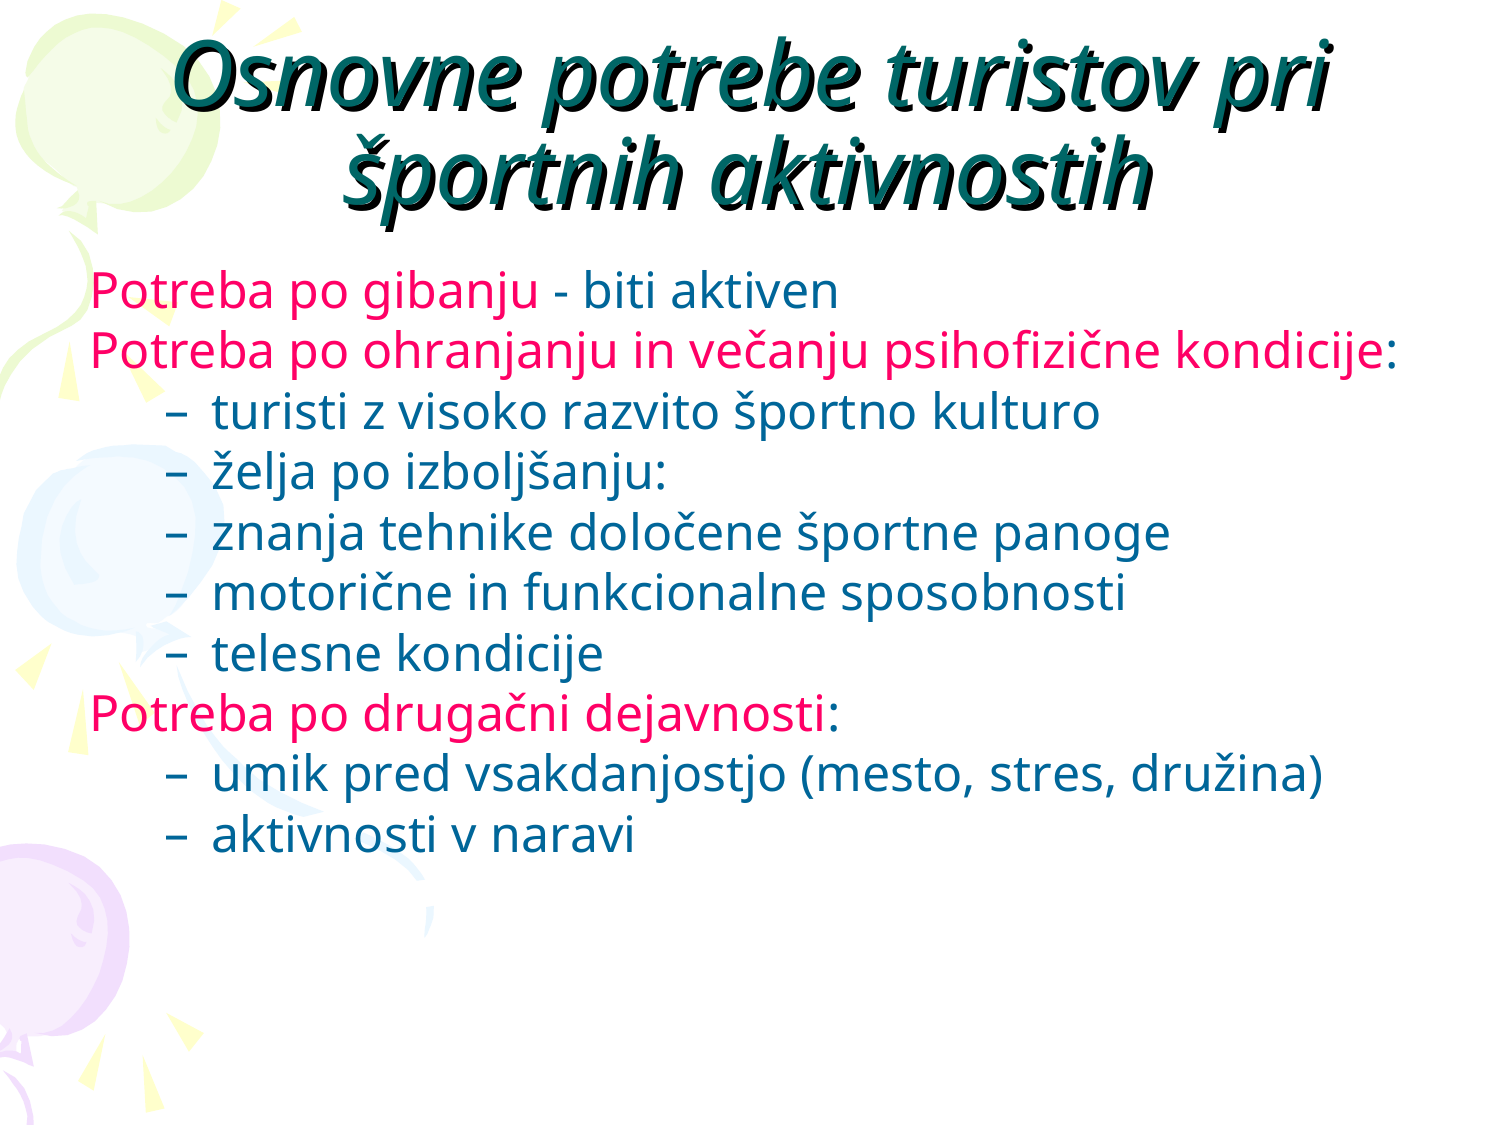

# Osnovne potrebe turistov pri športnih aktivnostih
Potreba po gibanju - biti aktiven
Potreba po ohranjanju in večanju psihofizične kondicije:
turisti z visoko razvito športno kulturo
želja po izboljšanju:
znanja tehnike določene športne panoge
motorične in funkcionalne sposobnosti
telesne kondicije
Potreba po drugačni dejavnosti:
umik pred vsakdanjostjo (mesto, stres, družina)
aktivnosti v naravi